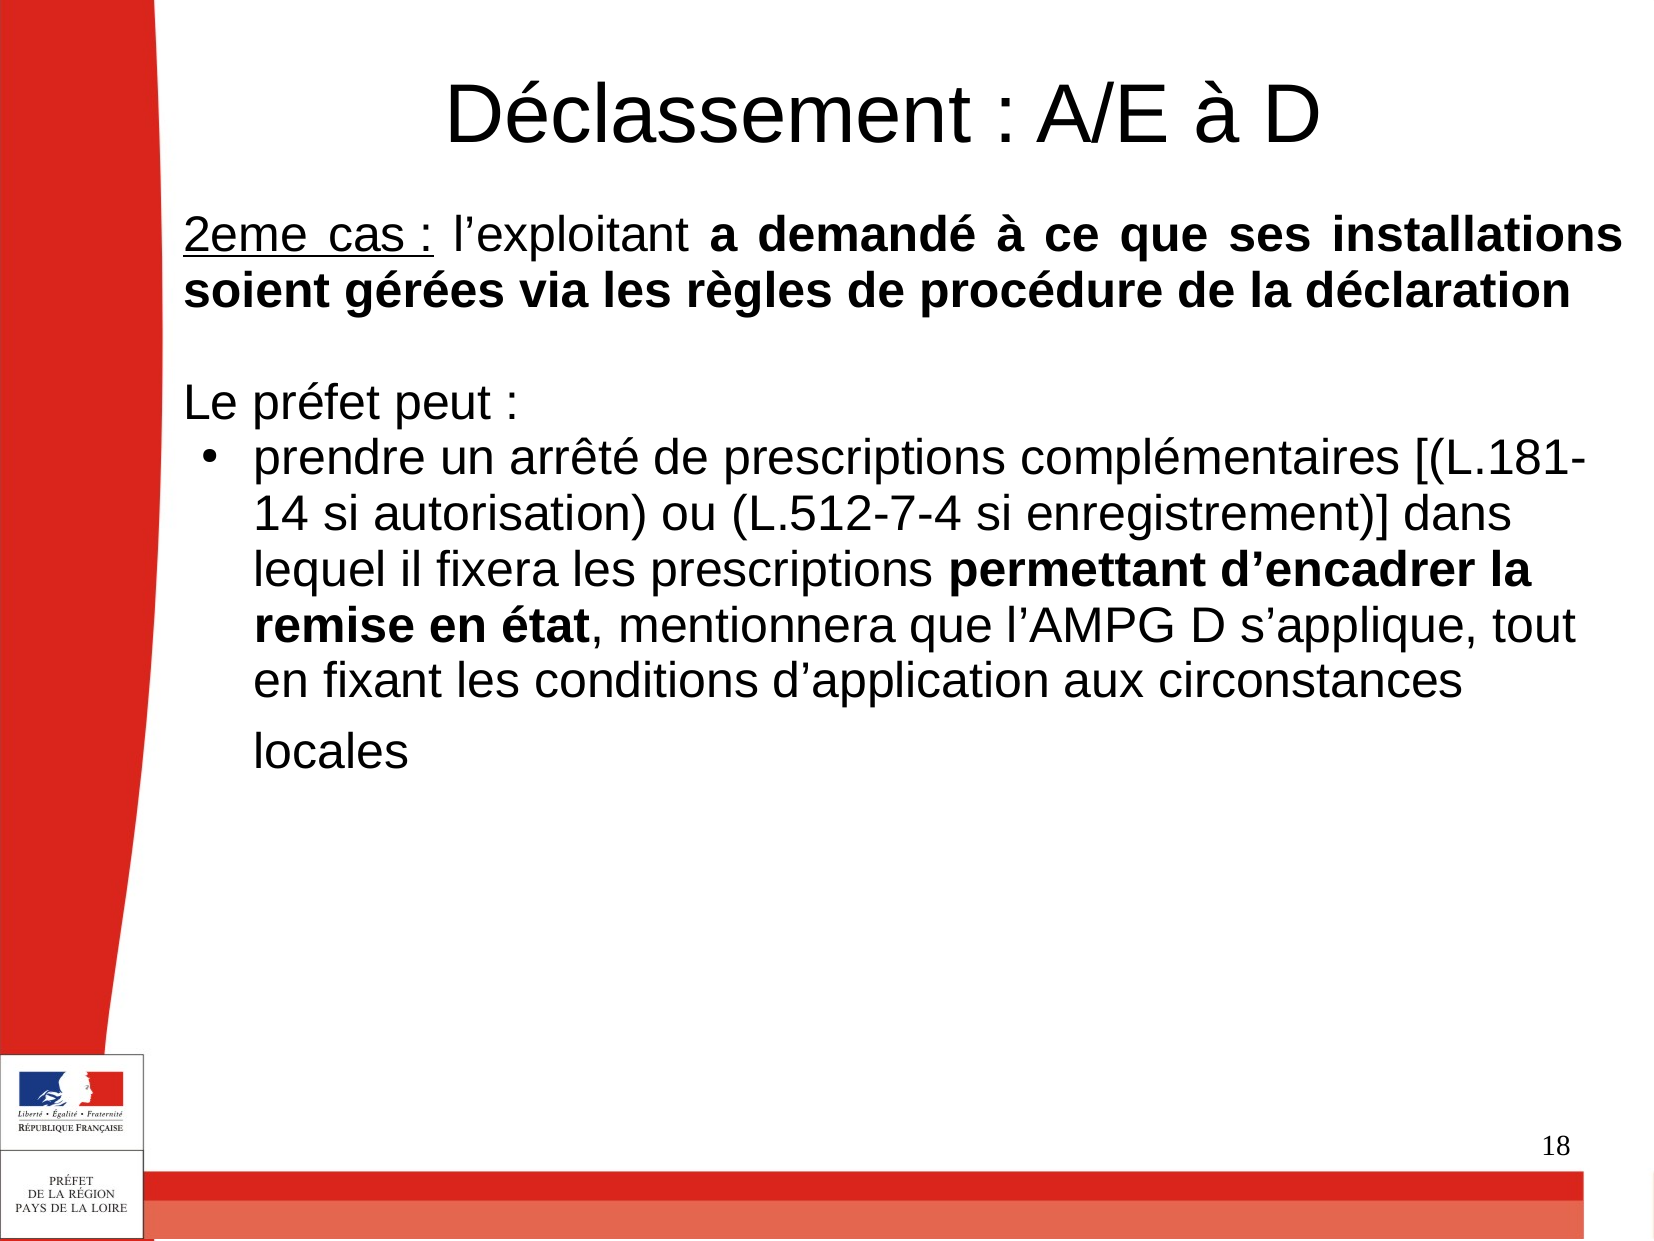

# Déclassement : A/E à D
2eme cas : l’exploitant a demandé à ce que ses installations soient gérées via les règles de procédure de la déclaration
Le préfet peut :
prendre un arrêté de prescriptions complémentaires [(L.181-14 si autorisation) ou (L.512-7-4 si enregistrement)] dans lequel il fixera les prescriptions permettant d’encadrer la remise en état, mentionnera que l’AMPG D s’applique, tout en fixant les conditions d’application aux circonstances locales
18